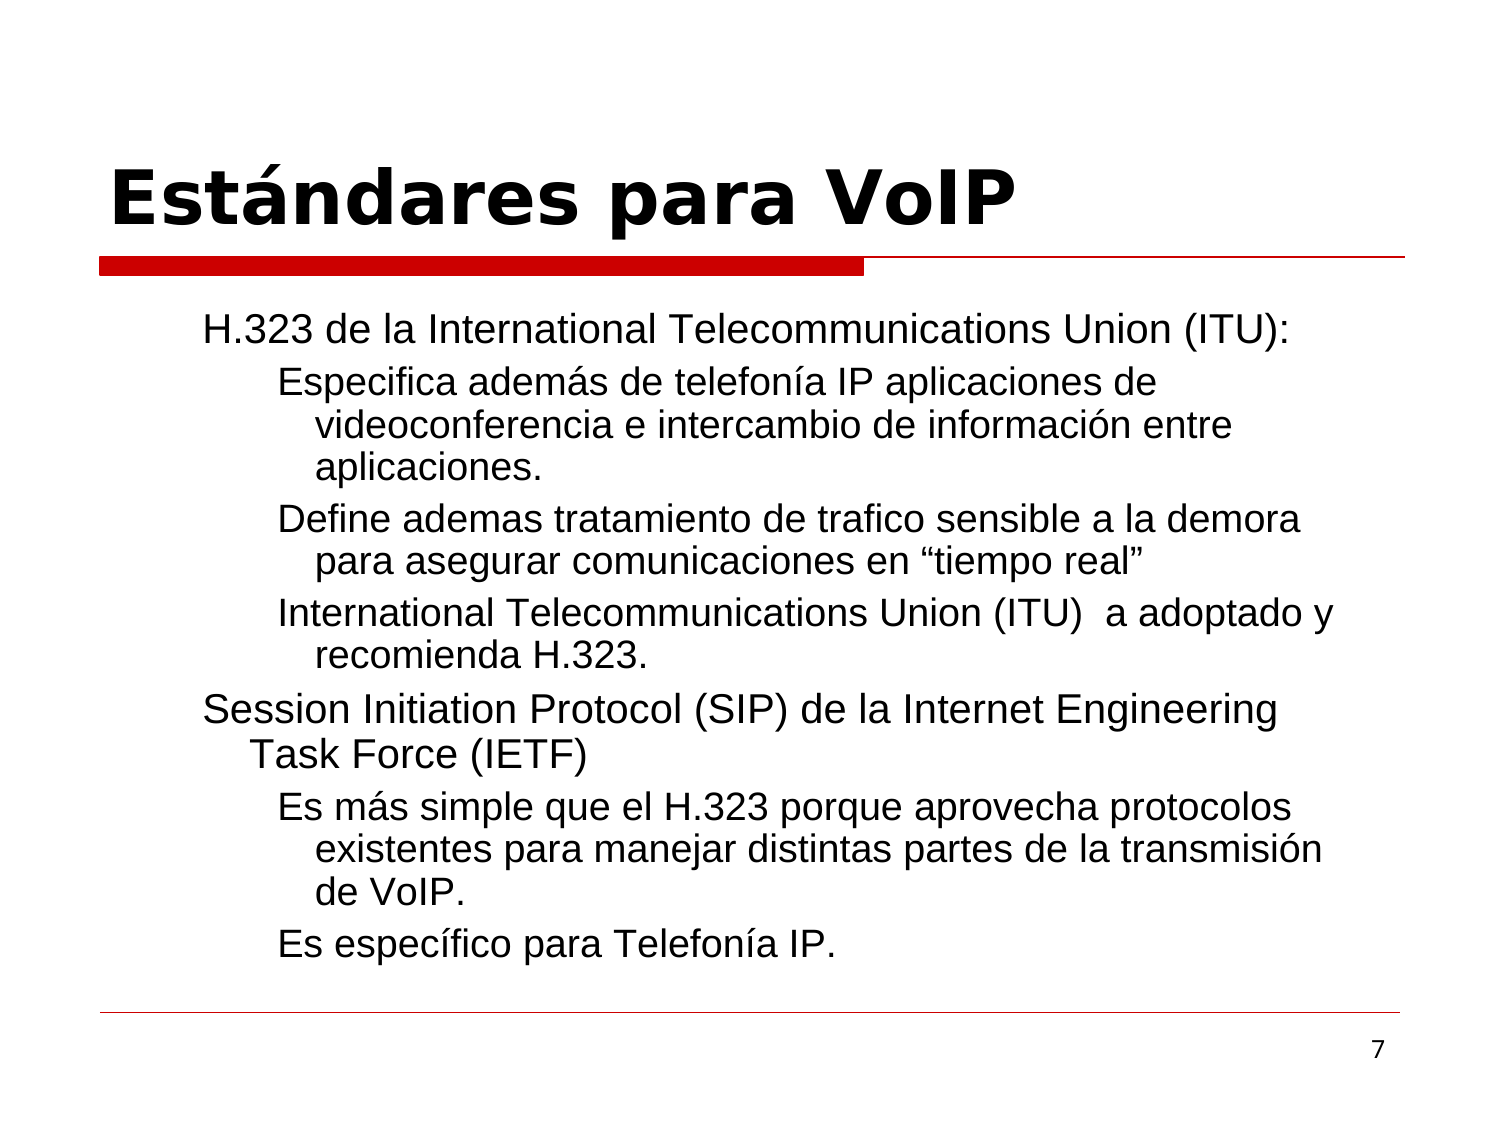

# Estándares para VoIP
H.323 de la International Telecommunications Union (ITU):
Especifica además de telefonía IP aplicaciones de videoconferencia e intercambio de información entre aplicaciones.
Define ademas tratamiento de trafico sensible a la demora para asegurar comunicaciones en “tiempo real”
International Telecommunications Union (ITU) a adoptado y recomienda H.323.
Session Initiation Protocol (SIP) de la Internet Engineering Task Force (IETF)
Es más simple que el H.323 porque aprovecha protocolos existentes para manejar distintas partes de la transmisión de VoIP.
Es específico para Telefonía IP.